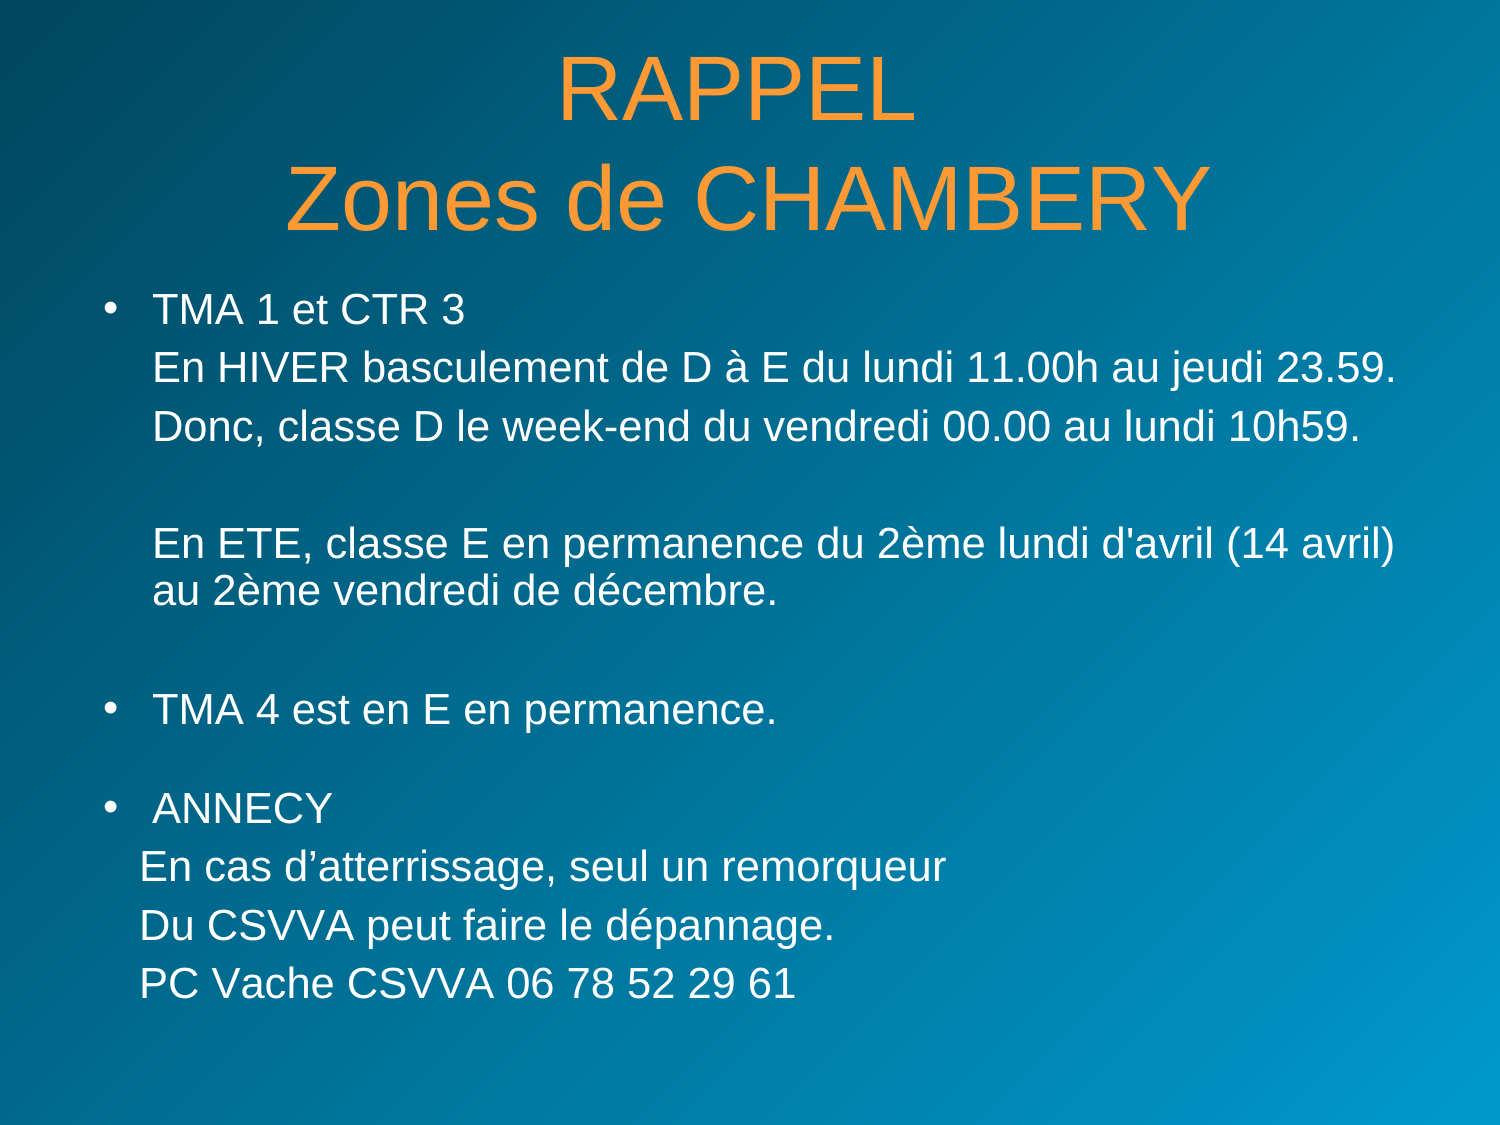

# RAPPEL Zones de CHAMBERY
TMA 1 et CTR 3
En HIVER basculement de D à E du lundi 11.00h au jeudi 23.59.
Donc, classe D le week-end du vendredi 00.00 au lundi 10h59.
En ETE, classe E en permanence du 2ème lundi d'avril (14 avril) au 2ème vendredi de décembre.
TMA 4 est en E en permanence.
ANNECY
 En cas d’atterrissage, seul un remorqueur
 Du CSVVA peut faire le dépannage.
 PC Vache CSVVA 06 78 52 29 61